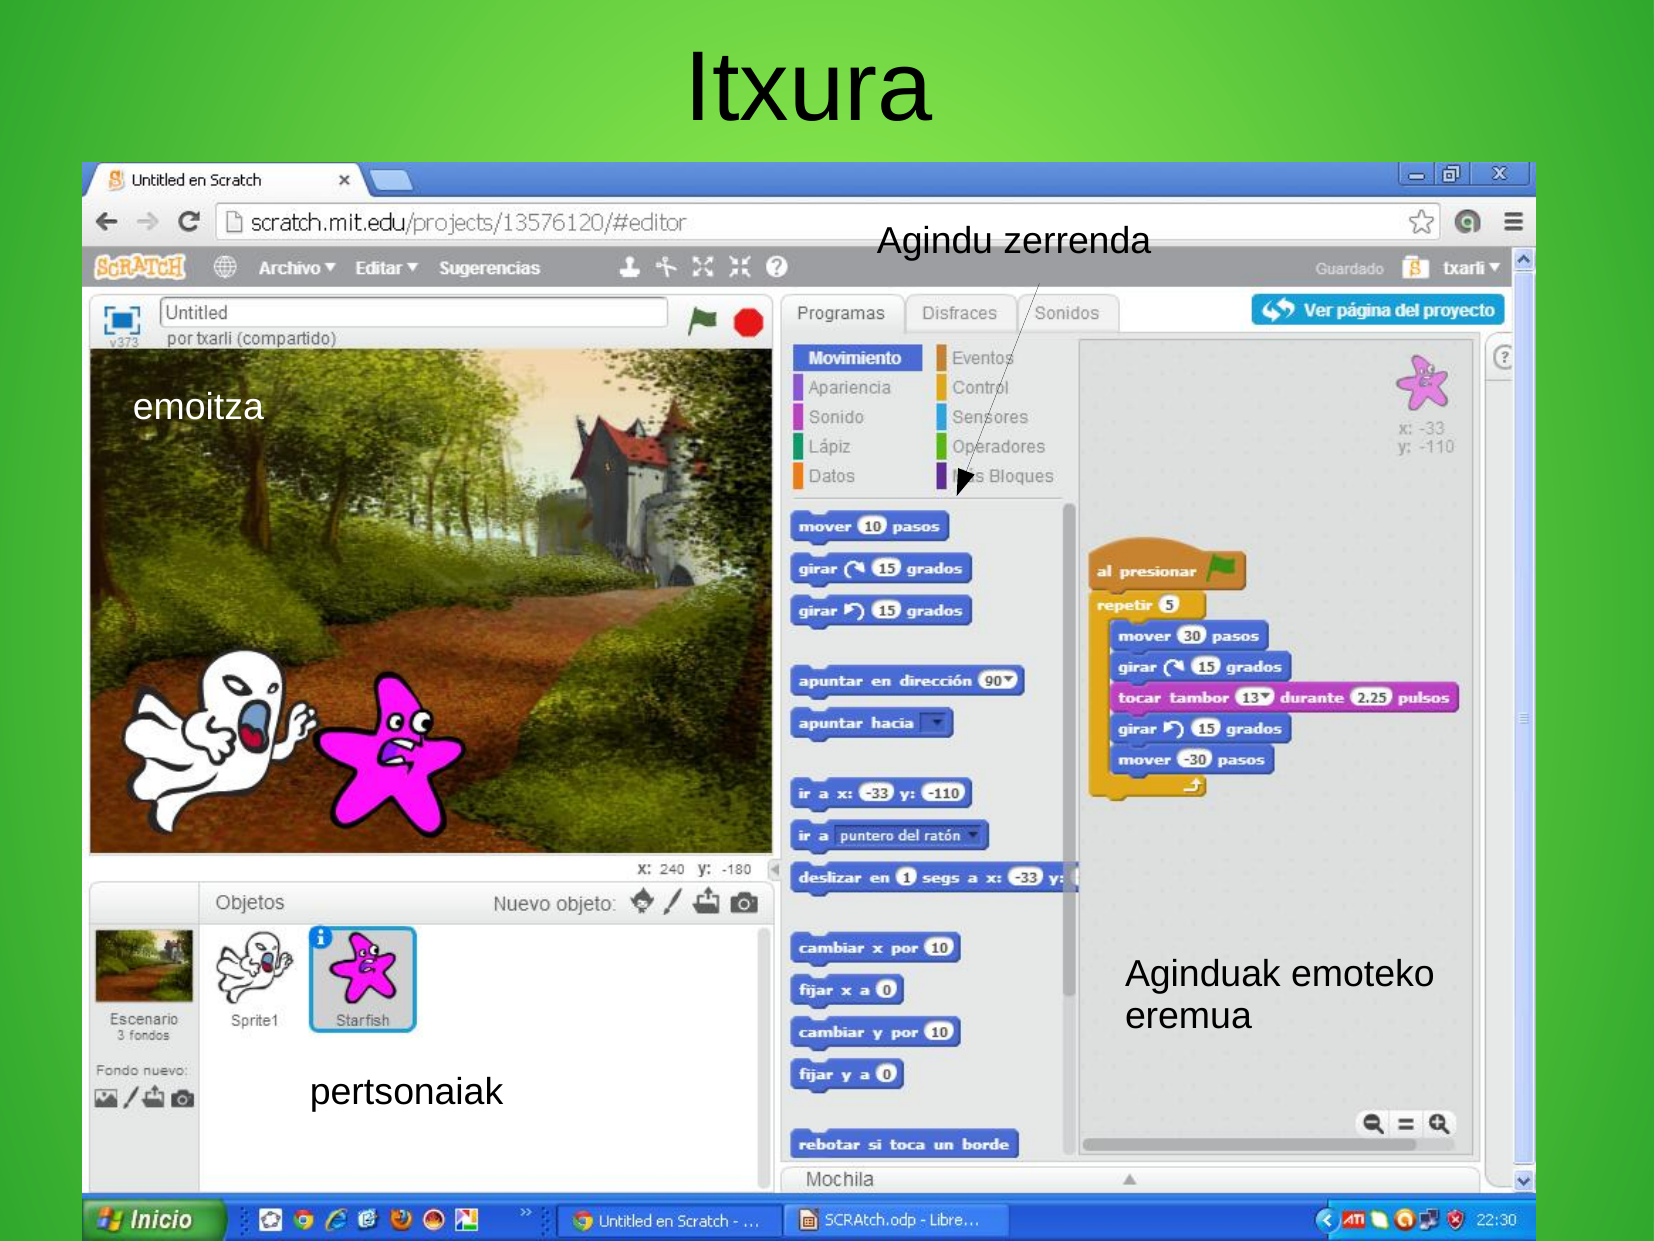

# Itxura
Agindu zerrenda
emoitza
Aginduak emoteko eremua
pertsonaiak